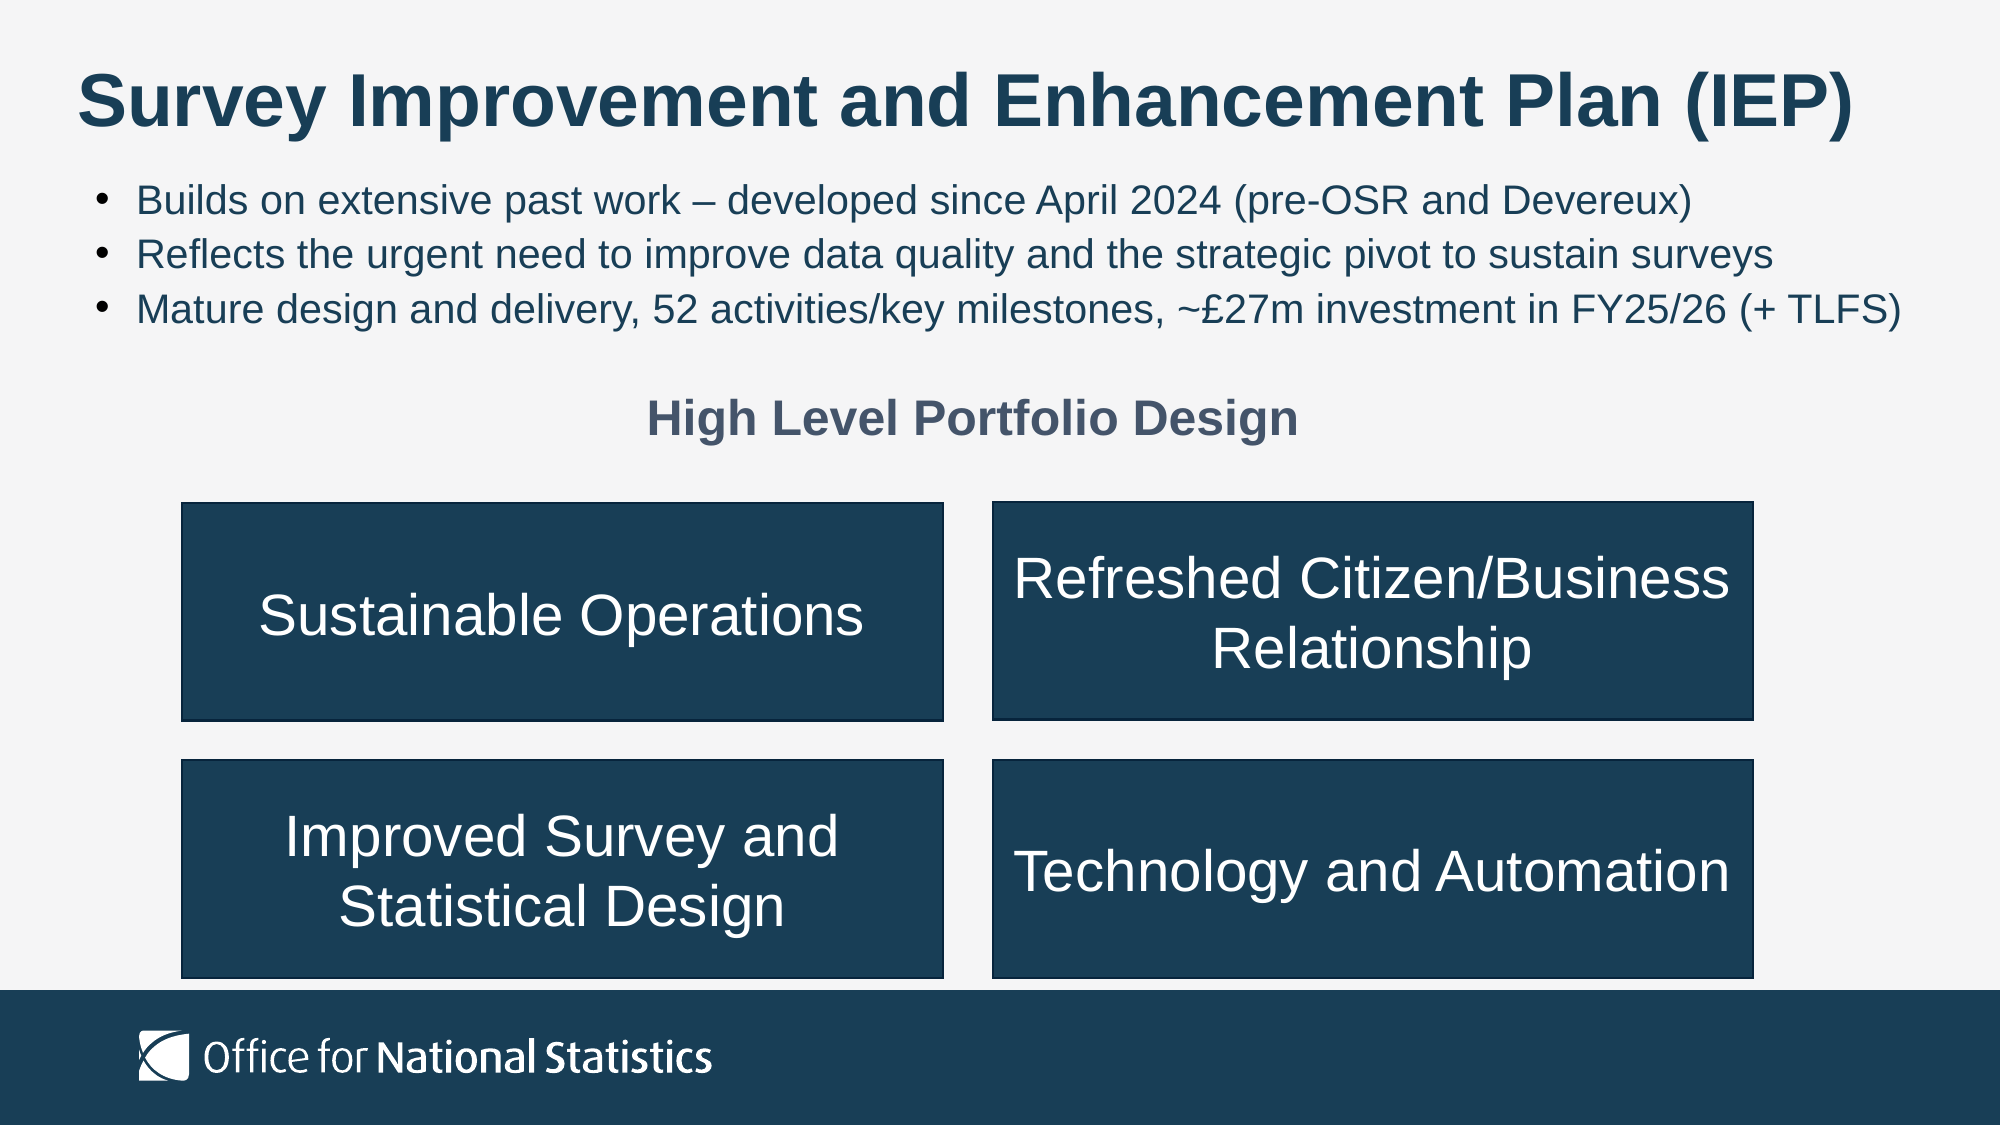

# Survey Improvement and Enhancement Plan (IEP)
Builds on extensive past work – developed since April 2024 (pre-OSR and Devereux)
Reflects the urgent need to improve data quality and the strategic pivot to sustain surveys
Mature design and delivery, 52 activities/key milestones, ~£27m investment in FY25/26 (+ TLFS)
High Level Portfolio Design
Refreshed Citizen/Business Relationship
Sustainable Operations
Improved Survey and Statistical Design
Technology and Automation